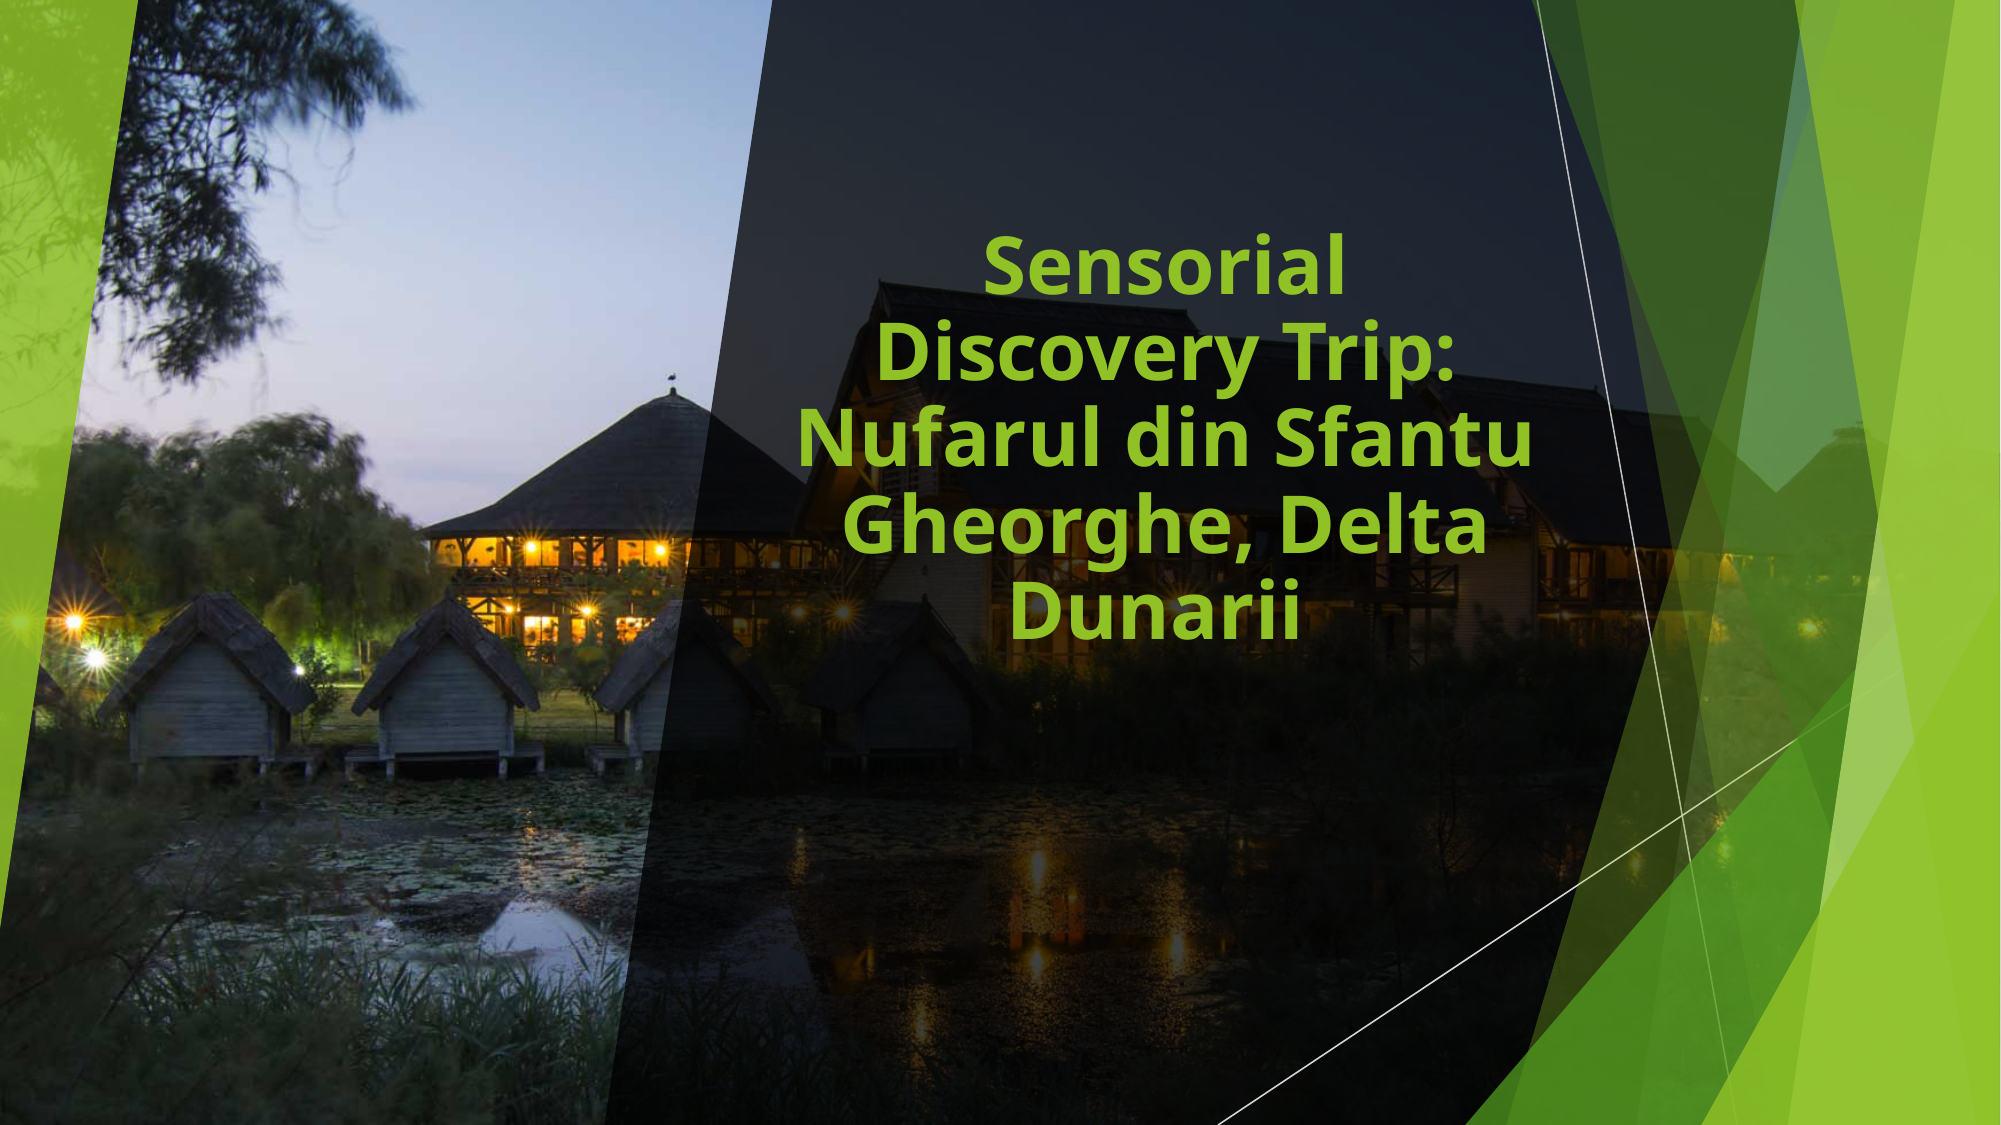

# Sensorial Discovery Trip: Nufarul din Sfantu Gheorghe, Delta Dunarii
​